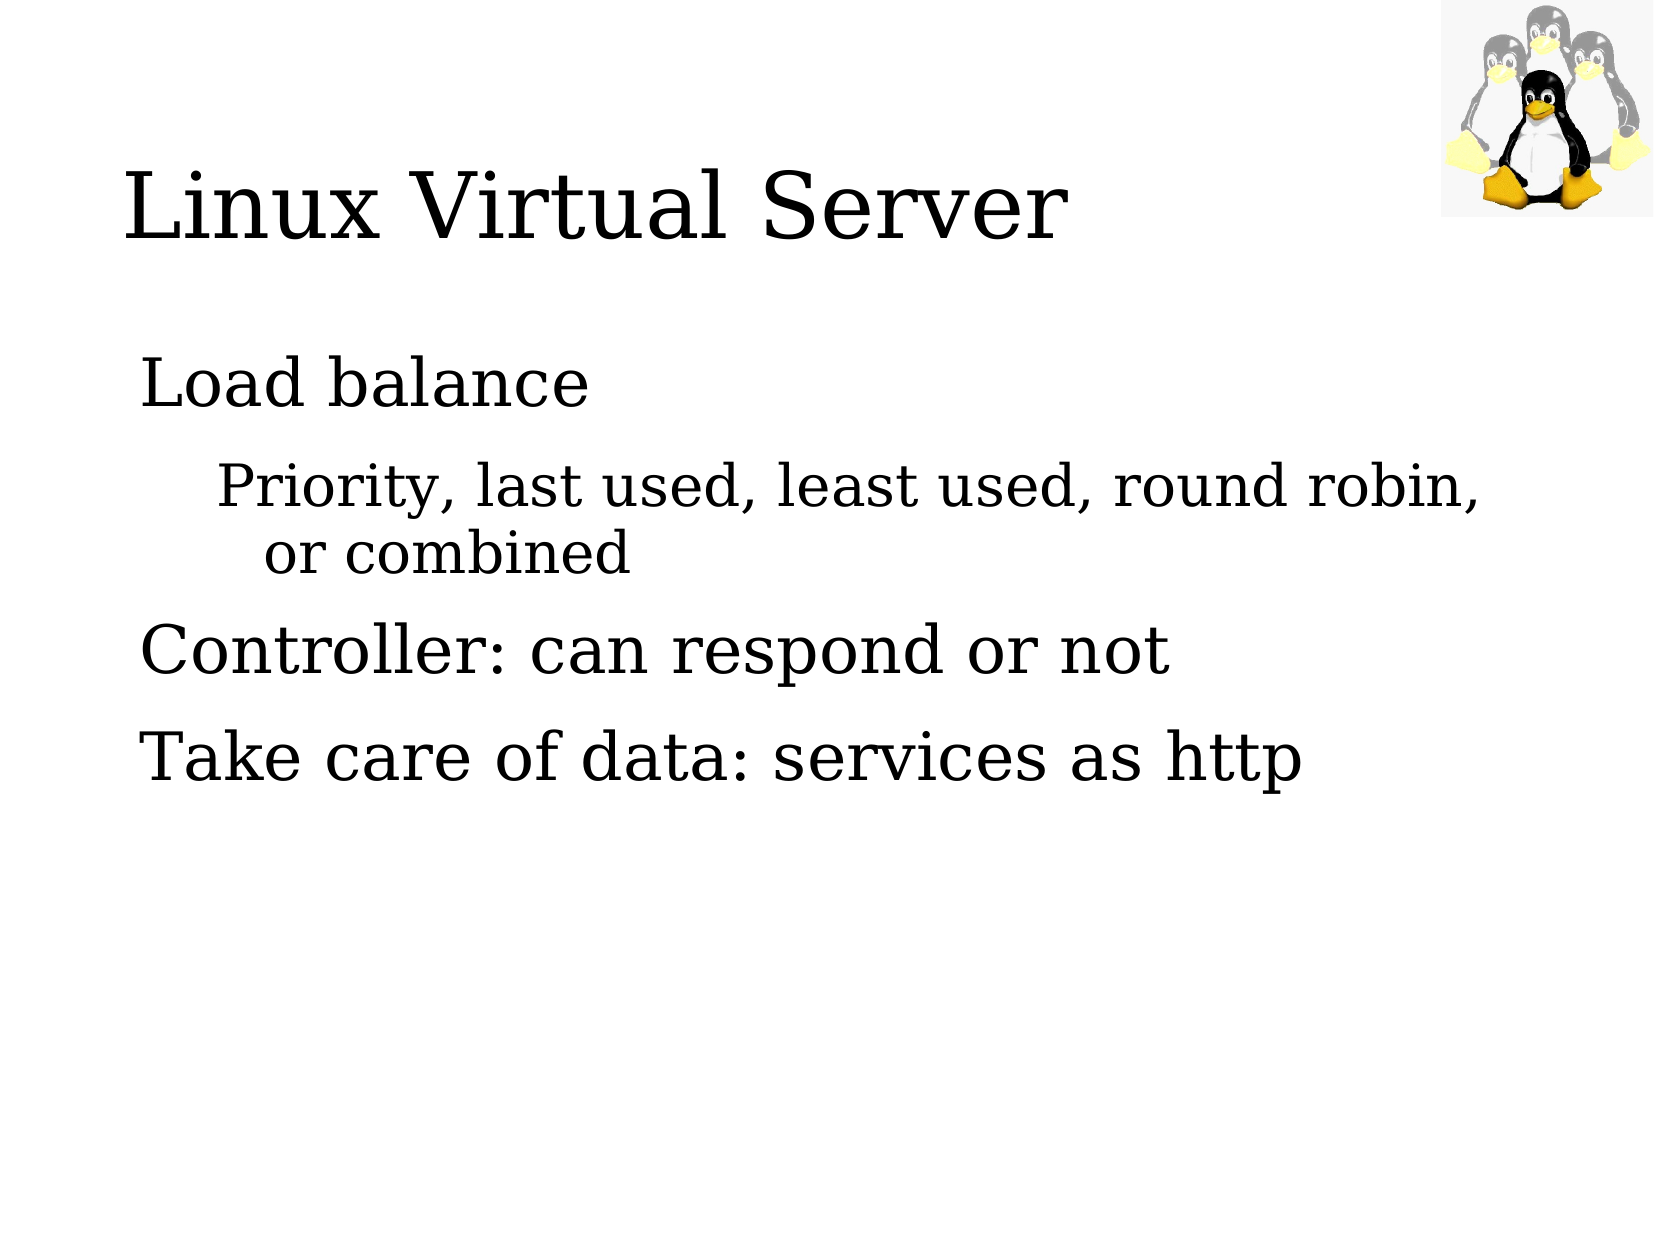

# Linux Virtual Server
Load balance
Priority, last used, least used, round robin, or combined
Controller: can respond or not
Take care of data: services as http